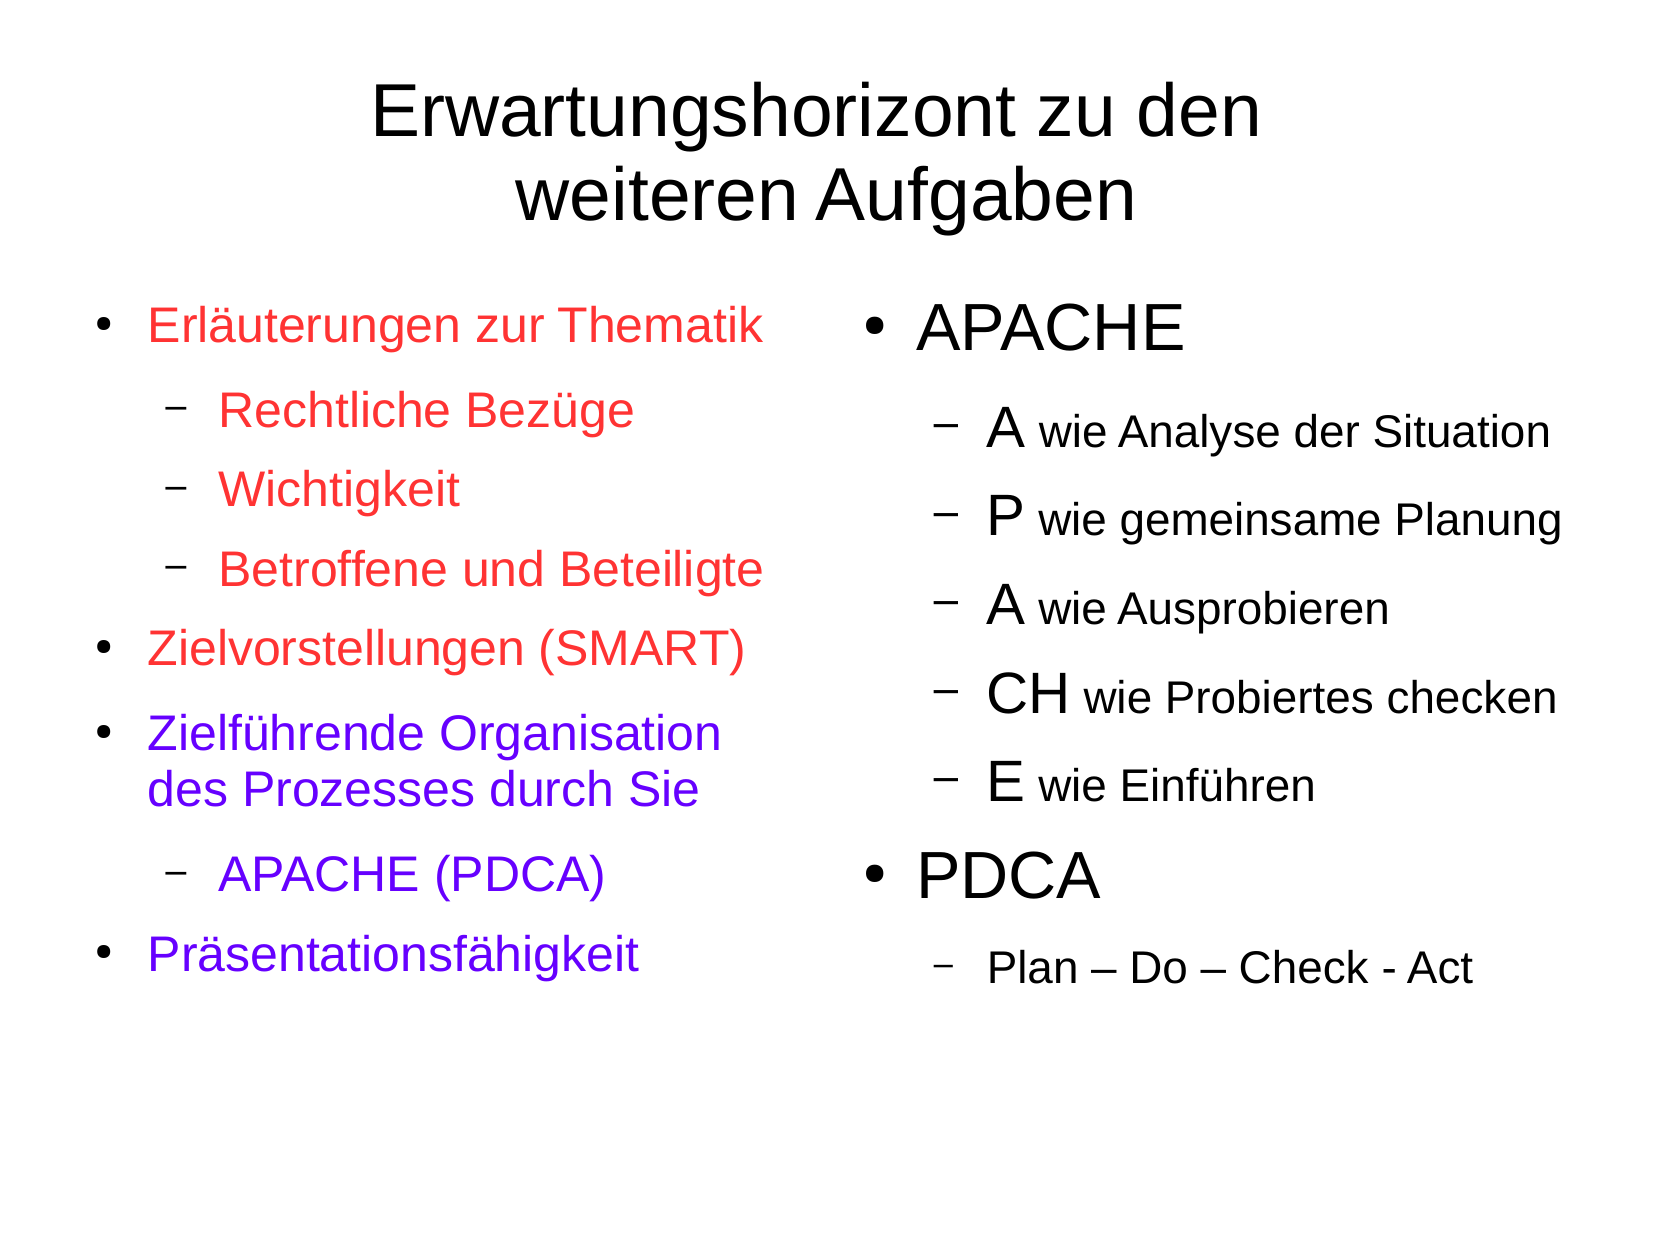

# Erwartungshorizont zu den weiteren Aufgaben
APACHE
A wie Analyse der Situation
P wie gemeinsame Planung
A wie Ausprobieren
CH wie Probiertes checken
E wie Einführen
PDCA
Plan – Do – Check - Act
Erläuterungen zur Thematik
Rechtliche Bezüge
Wichtigkeit
Betroffene und Beteiligte
Zielvorstellungen (SMART)
Zielführende Organisation des Prozesses durch Sie
APACHE (PDCA)
Präsentationsfähigkeit